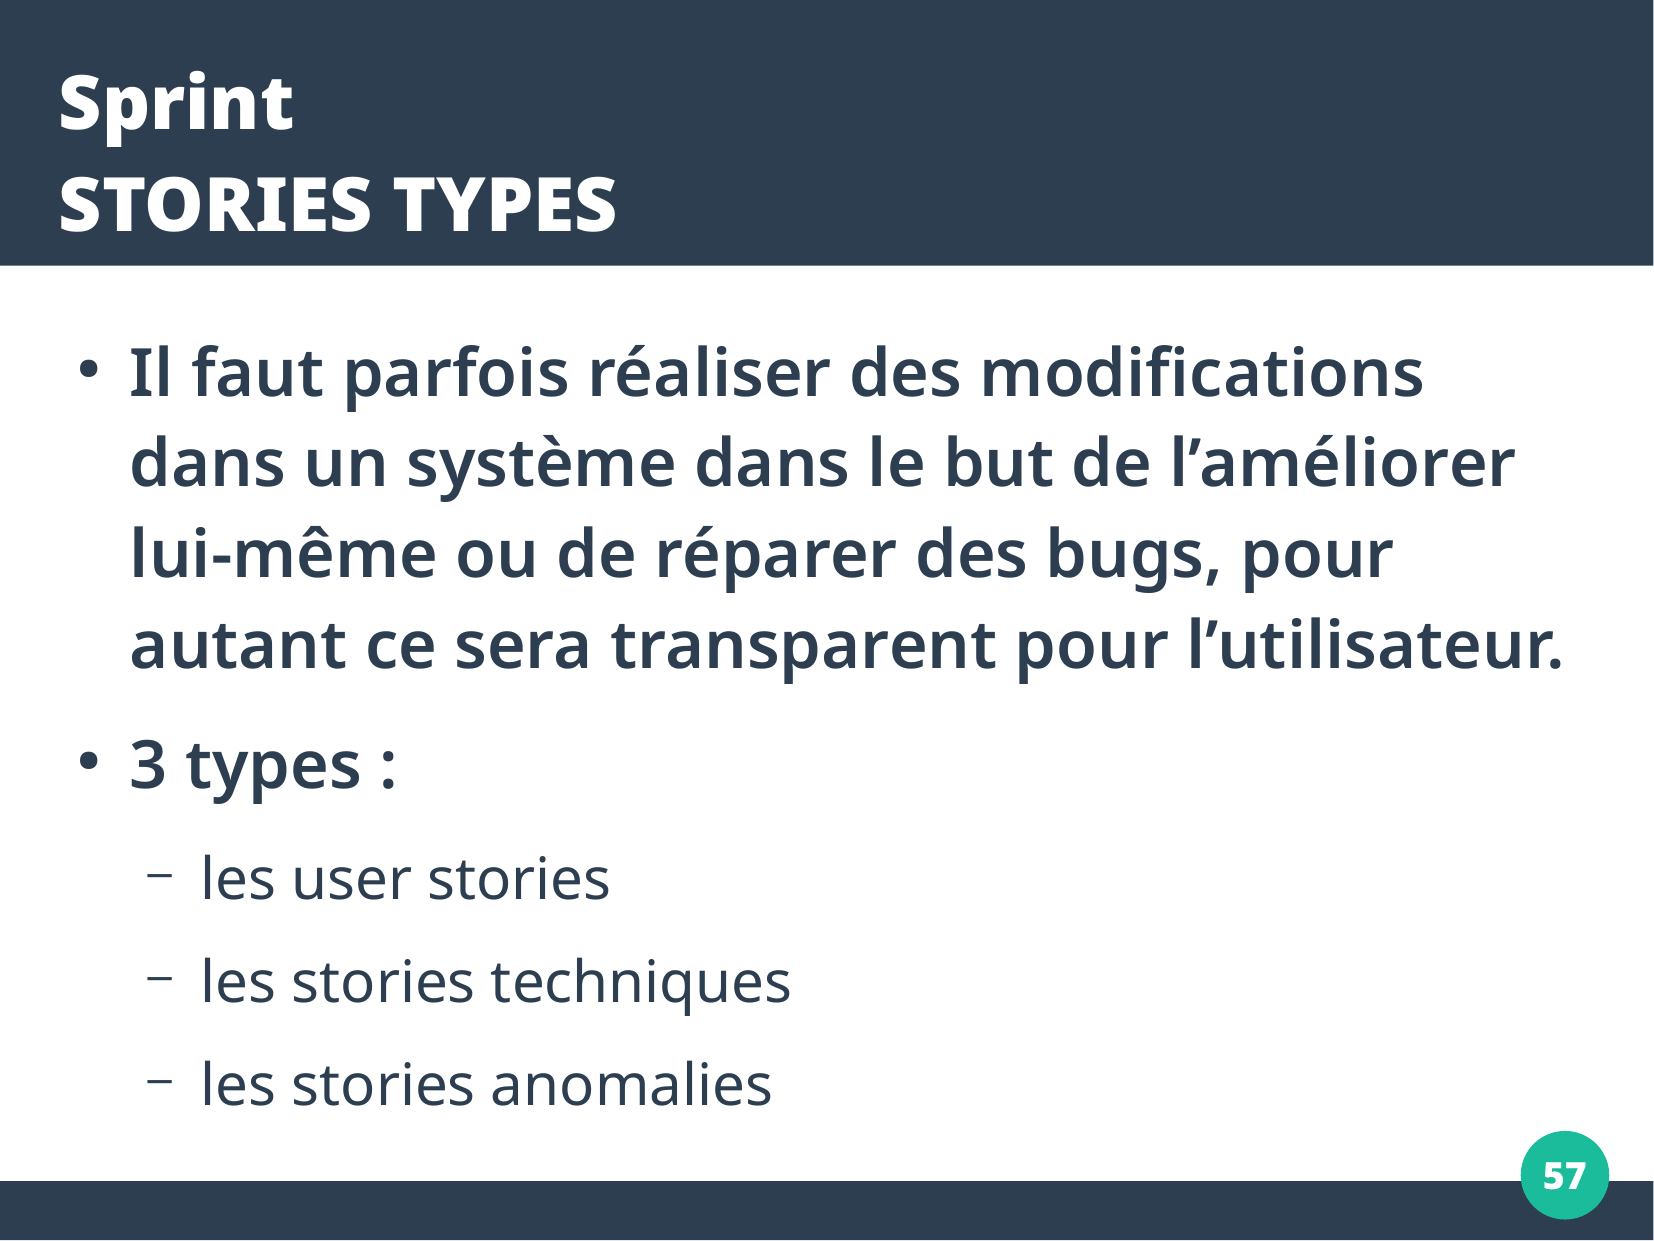

# Sprint STORIES TYPES
Il faut parfois réaliser des modifications dans un système dans le but de l’améliorer lui-même ou de réparer des bugs, pour autant ce sera transparent pour l’utilisateur.
3 types :
les user stories
les stories techniques
les stories anomalies
57